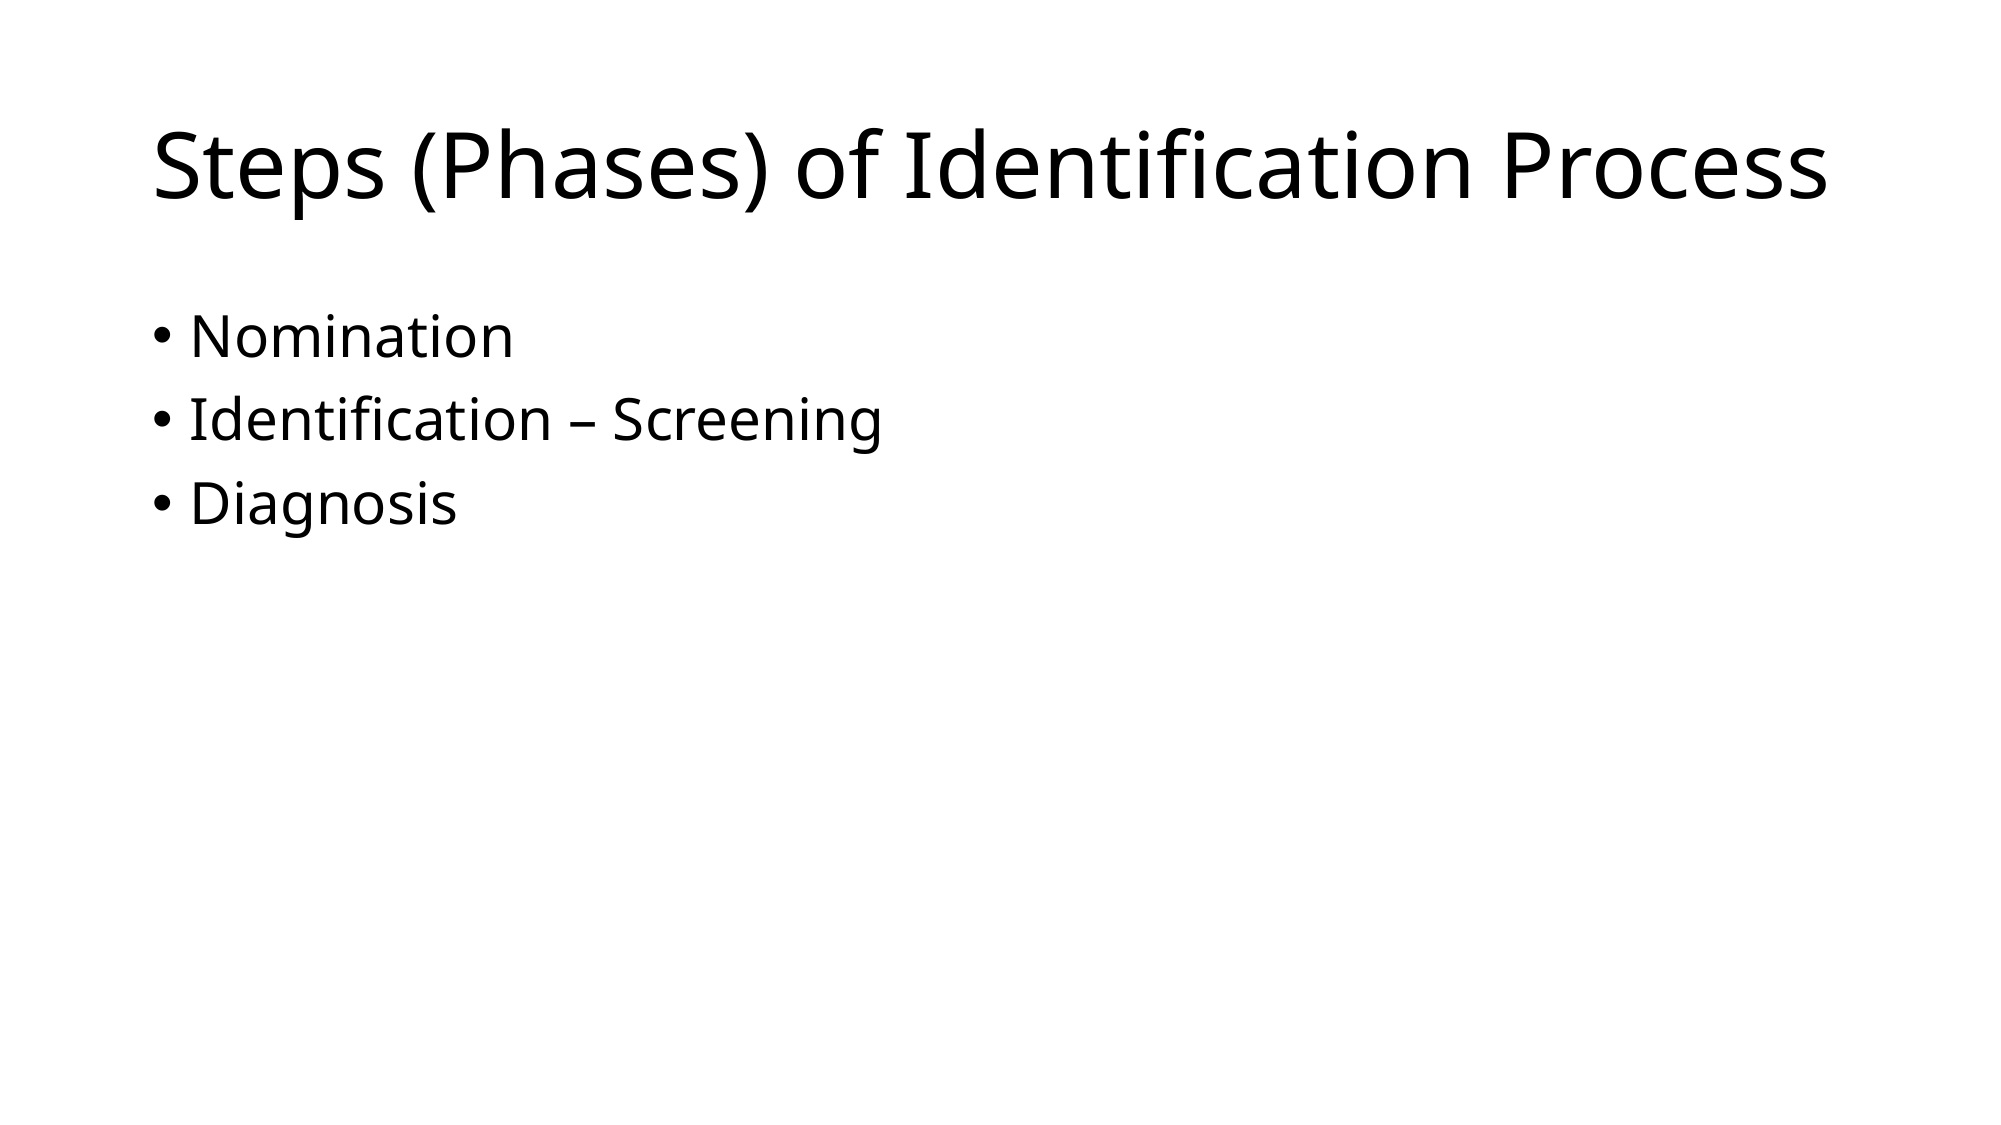

# Steps (Phases) of Identification Process
Nomination
Identification – Screening
Diagnosis